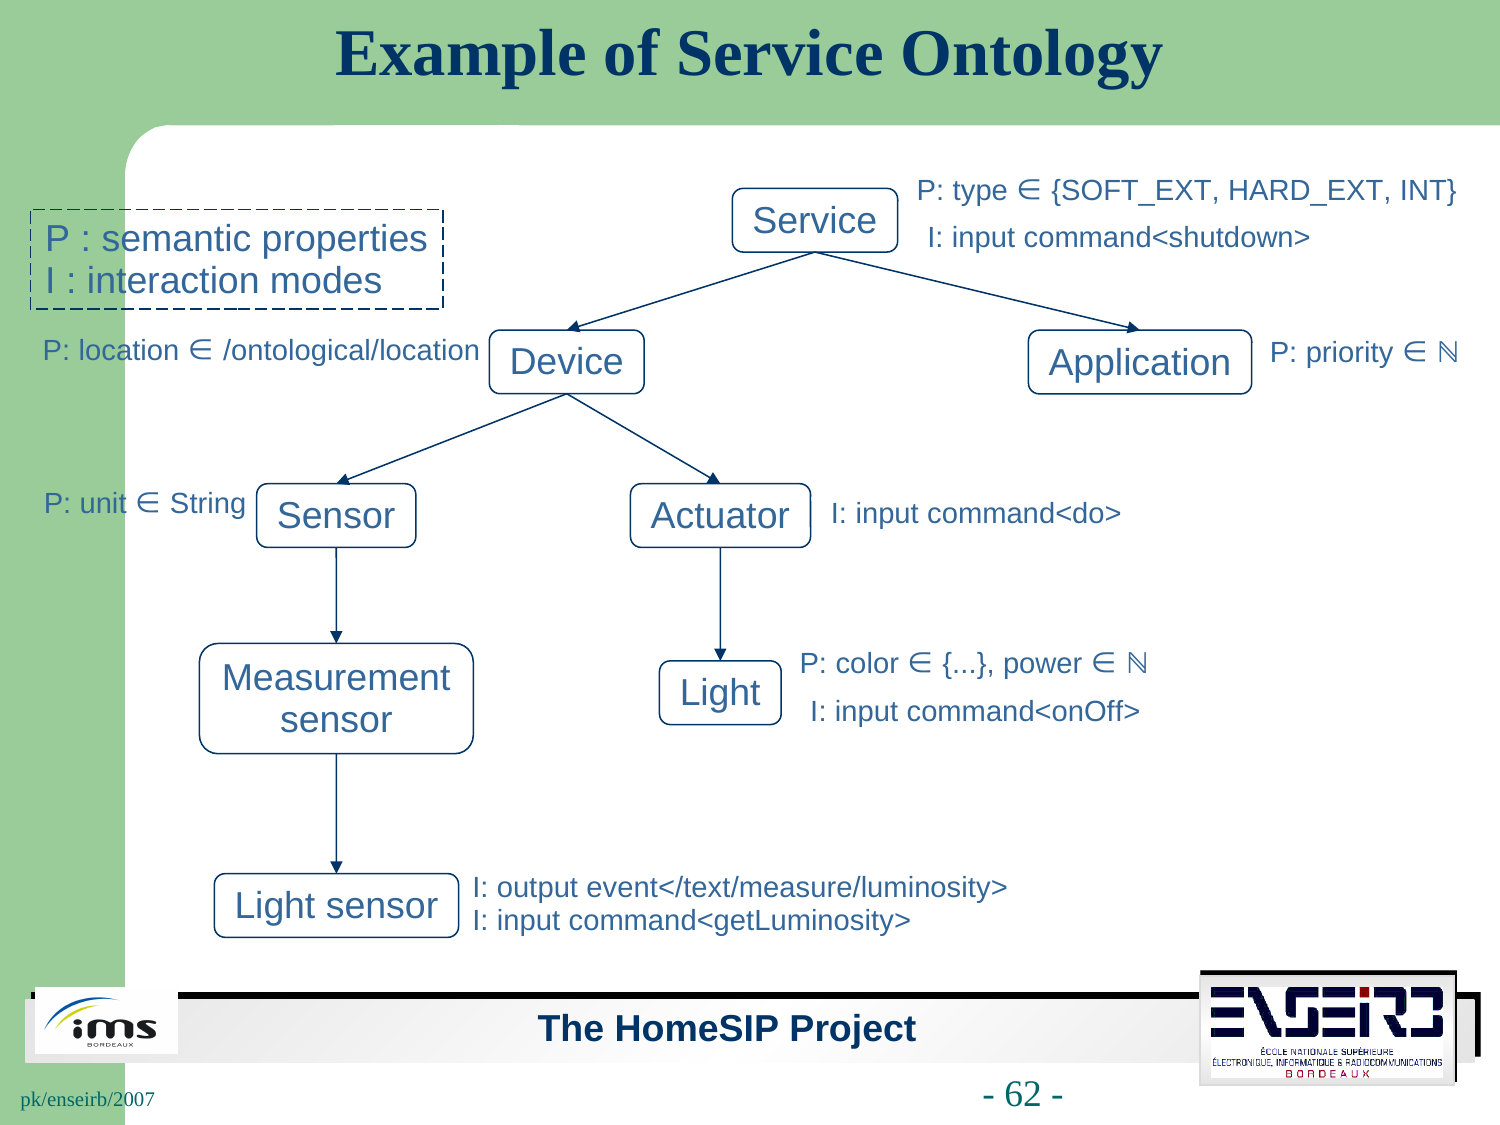

Example of Service Ontology
P: type  {SOFT_EXT, HARD_EXT, INT}
Service
P : semantic properties
I : interaction modes
I: input command<shutdown>
P: location  /ontological/location
P: priority  ℕ
Device
Application
P: unit  String
Sensor
Actuator
I: input command<do>
P: color  {...}, power  ℕ
Measurement
sensor
Light
I: input command<onOff>
I: output event</text/measure/luminosity>
I: input command<getLuminosity>
Light sensor